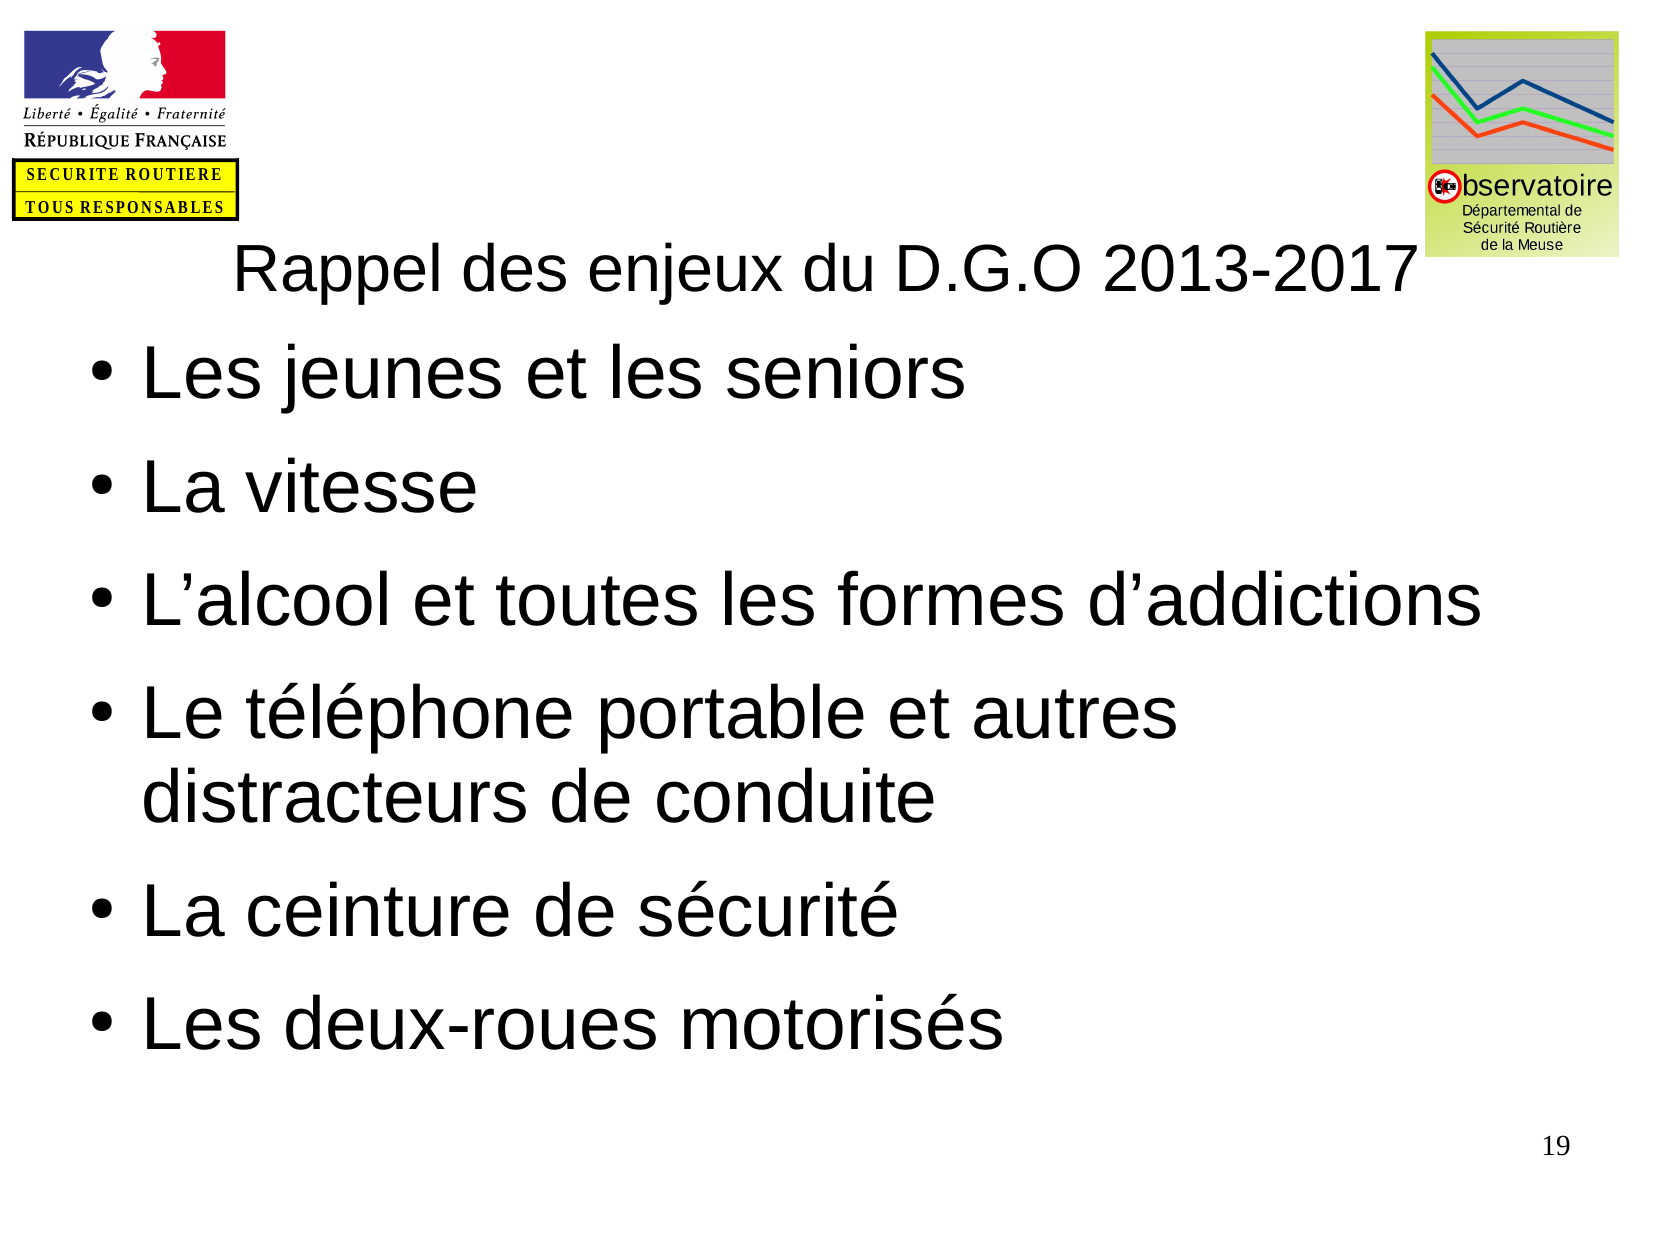

# Rappel des enjeux du D.G.O 2013-2017
Les jeunes et les seniors
La vitesse
L’alcool et toutes les formes d’addictions
Le téléphone portable et autres distracteurs de conduite
La ceinture de sécurité
Les deux-roues motorisés
19